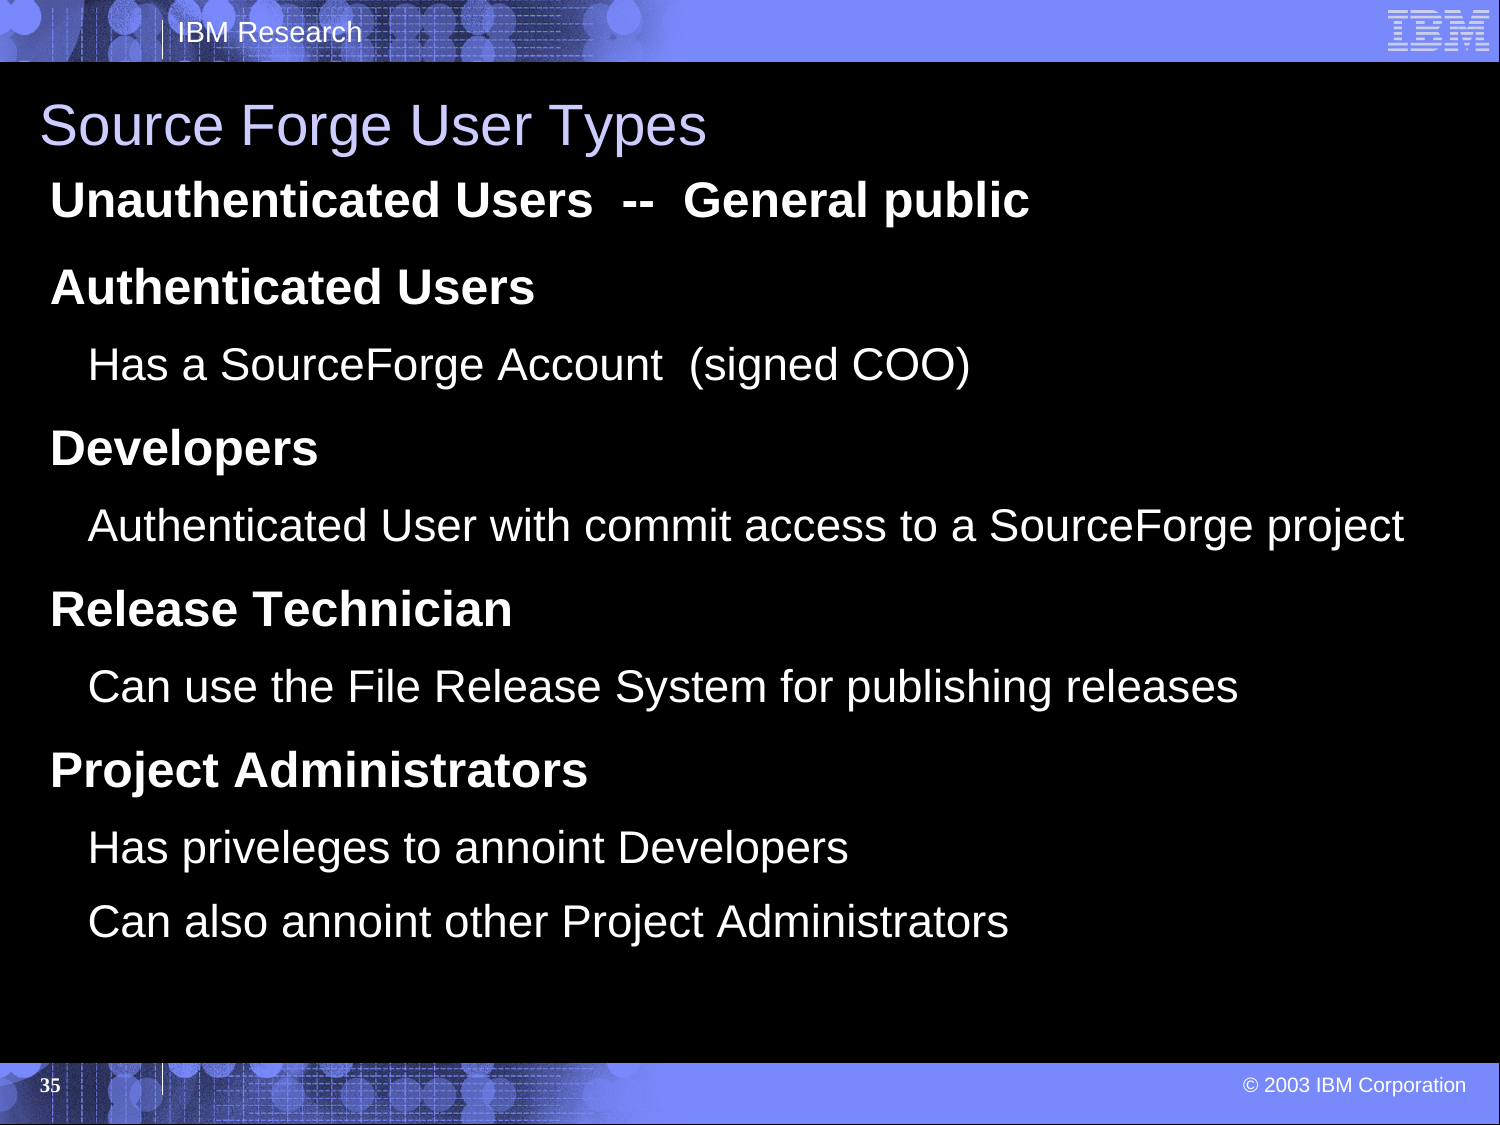

# Source Forge User Types
Unauthenticated Users -- General public
Authenticated Users
Has a SourceForge Account (signed COO)
Developers
Authenticated User with commit access to a SourceForge project
Release Technician
Can use the File Release System for publishing releases
Project Administrators
Has priveleges to annoint Developers
Can also annoint other Project Administrators
35